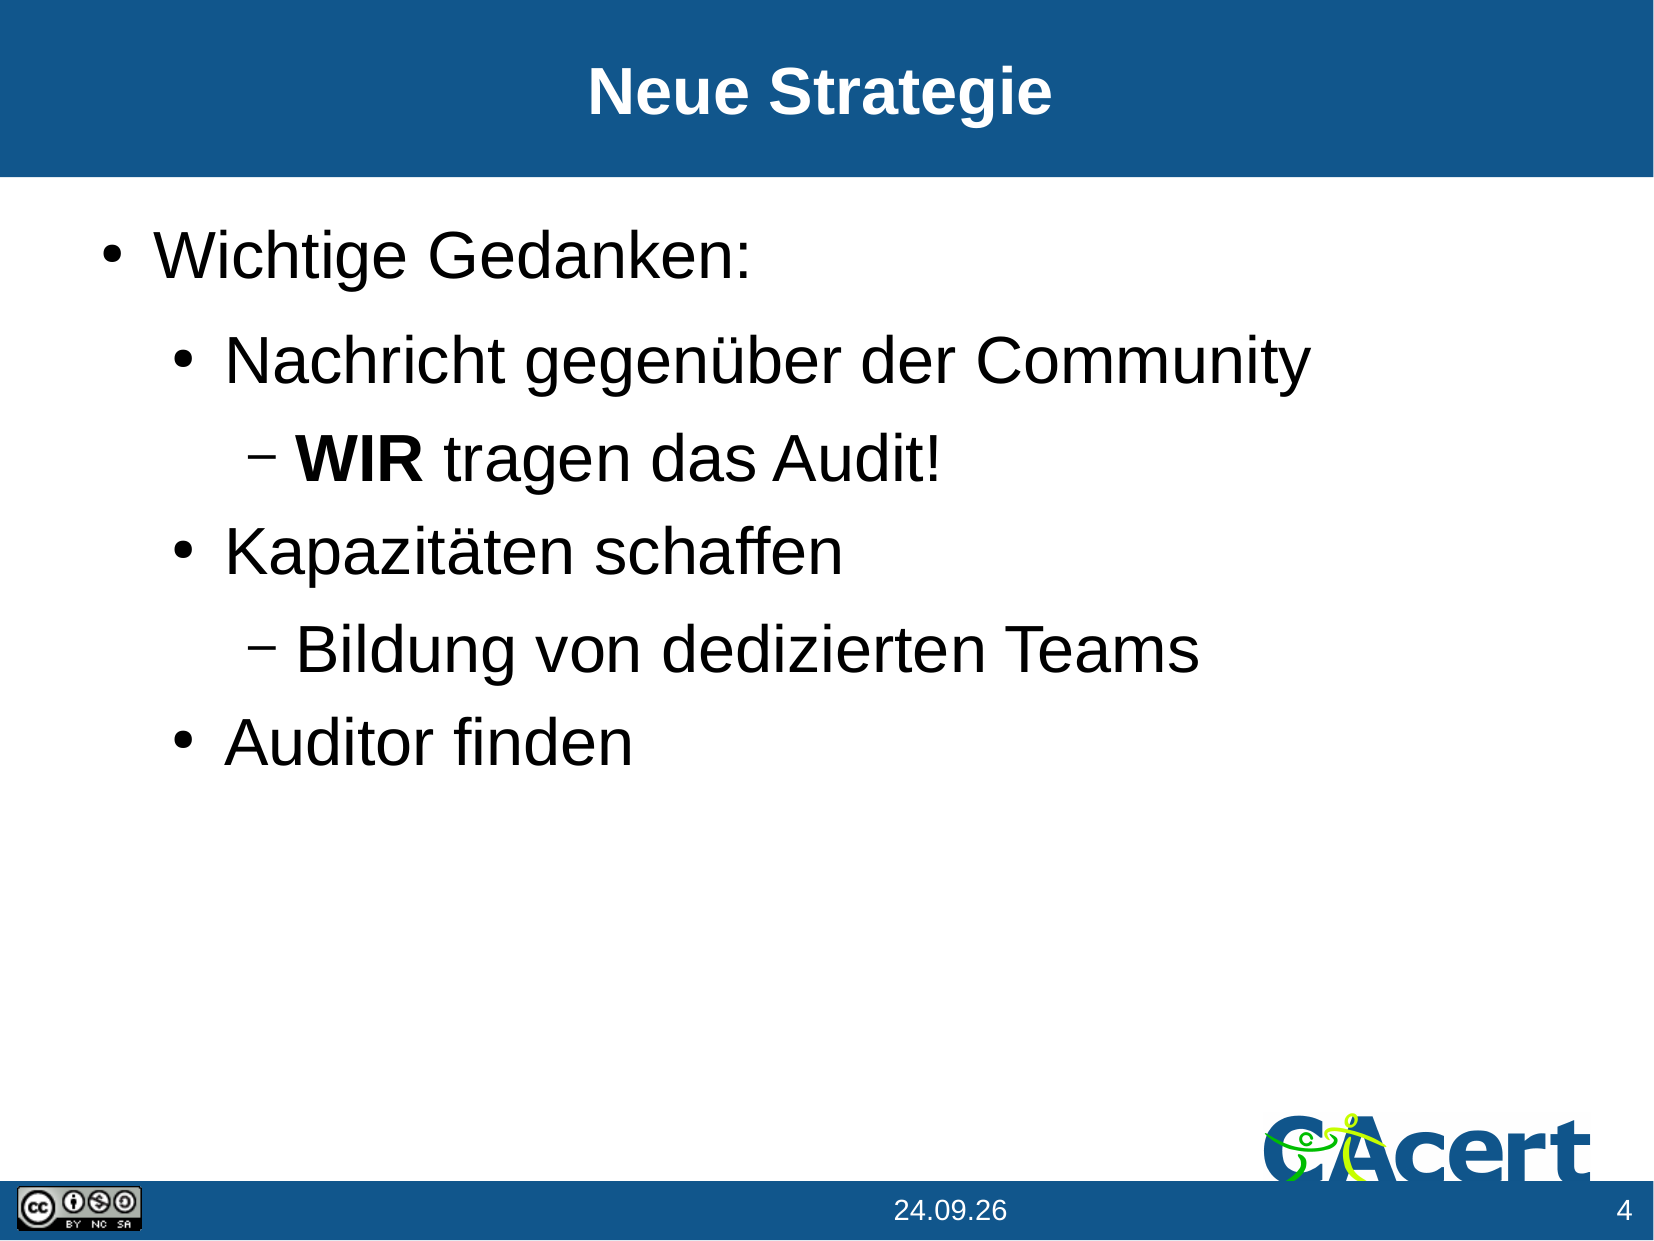

# Neue Strategie
Wichtige Gedanken:
Nachricht gegenüber der Community
WIR tragen das Audit!
Kapazitäten schaffen
Bildung von dedizierten Teams
Auditor finden